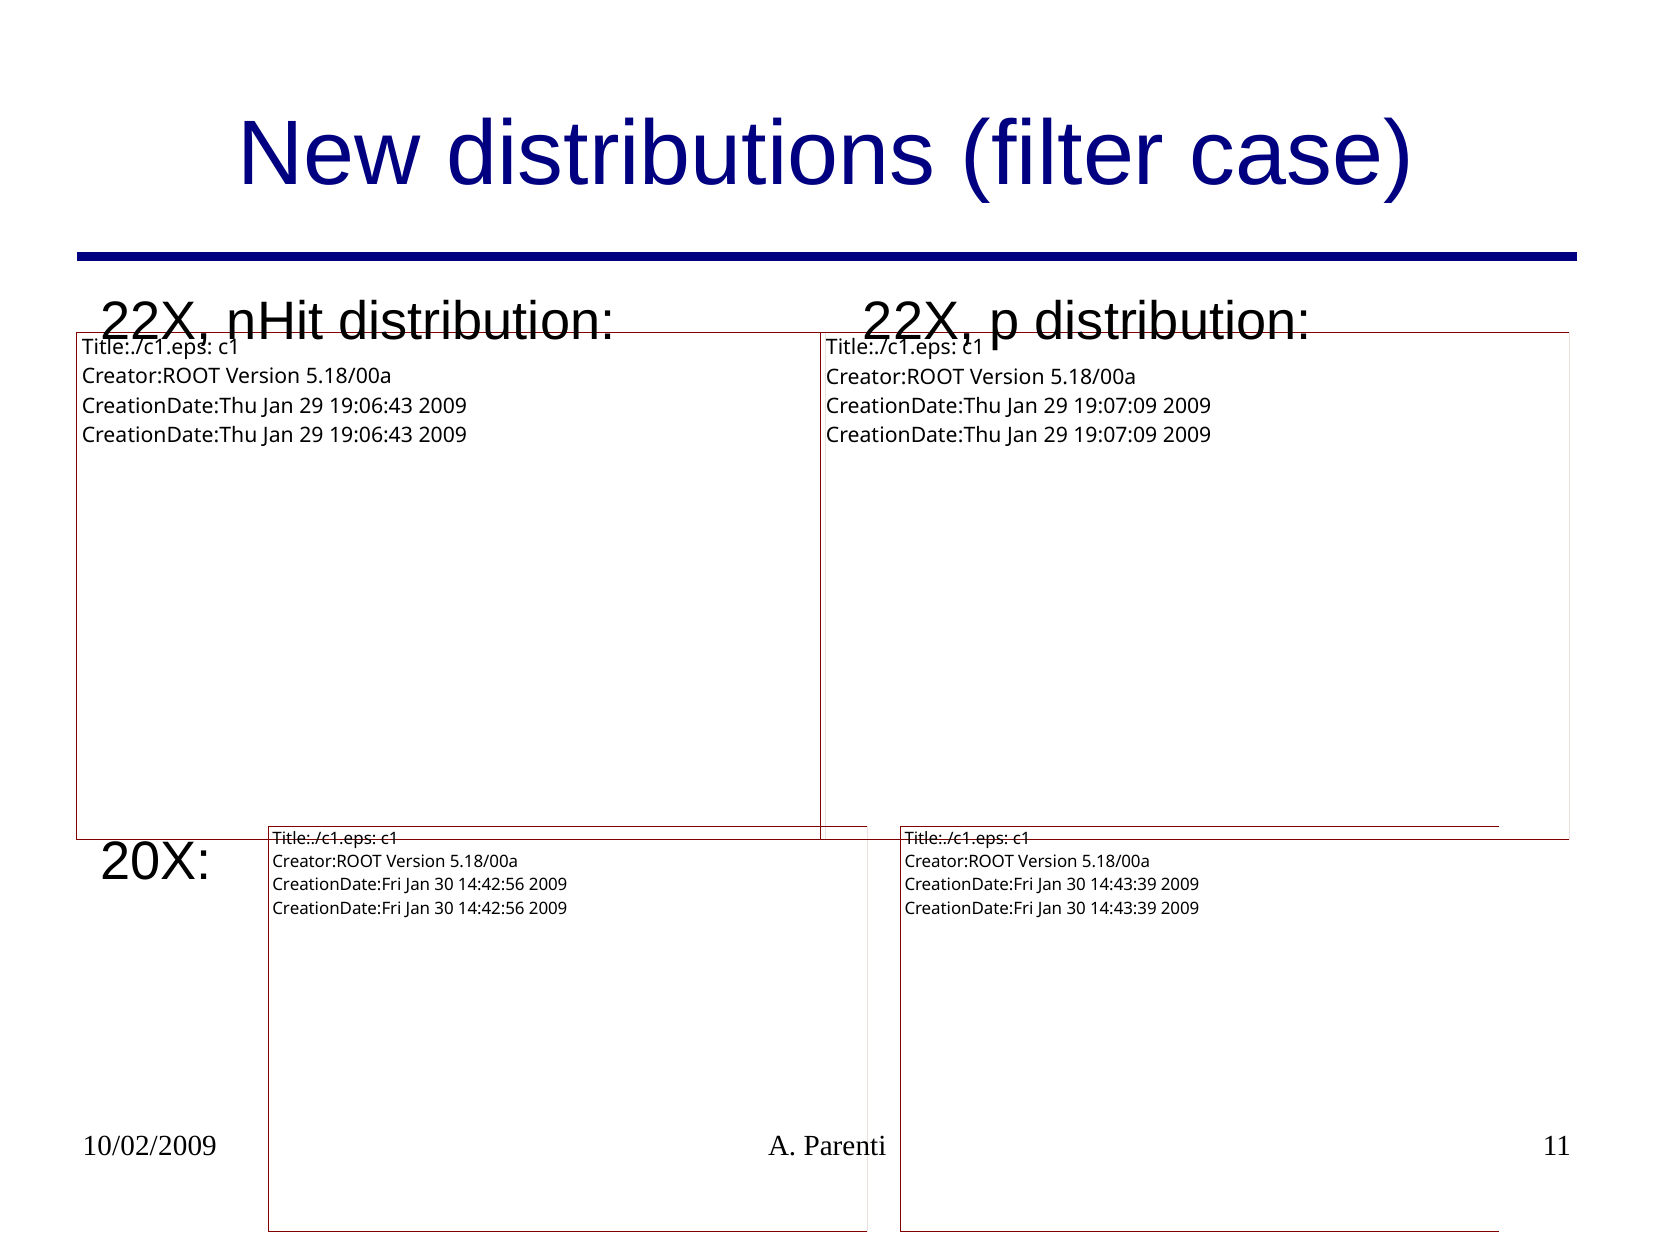

# New distributions (filter case)
22X, nHit distribution:
20X:
22X, p distribution:
11